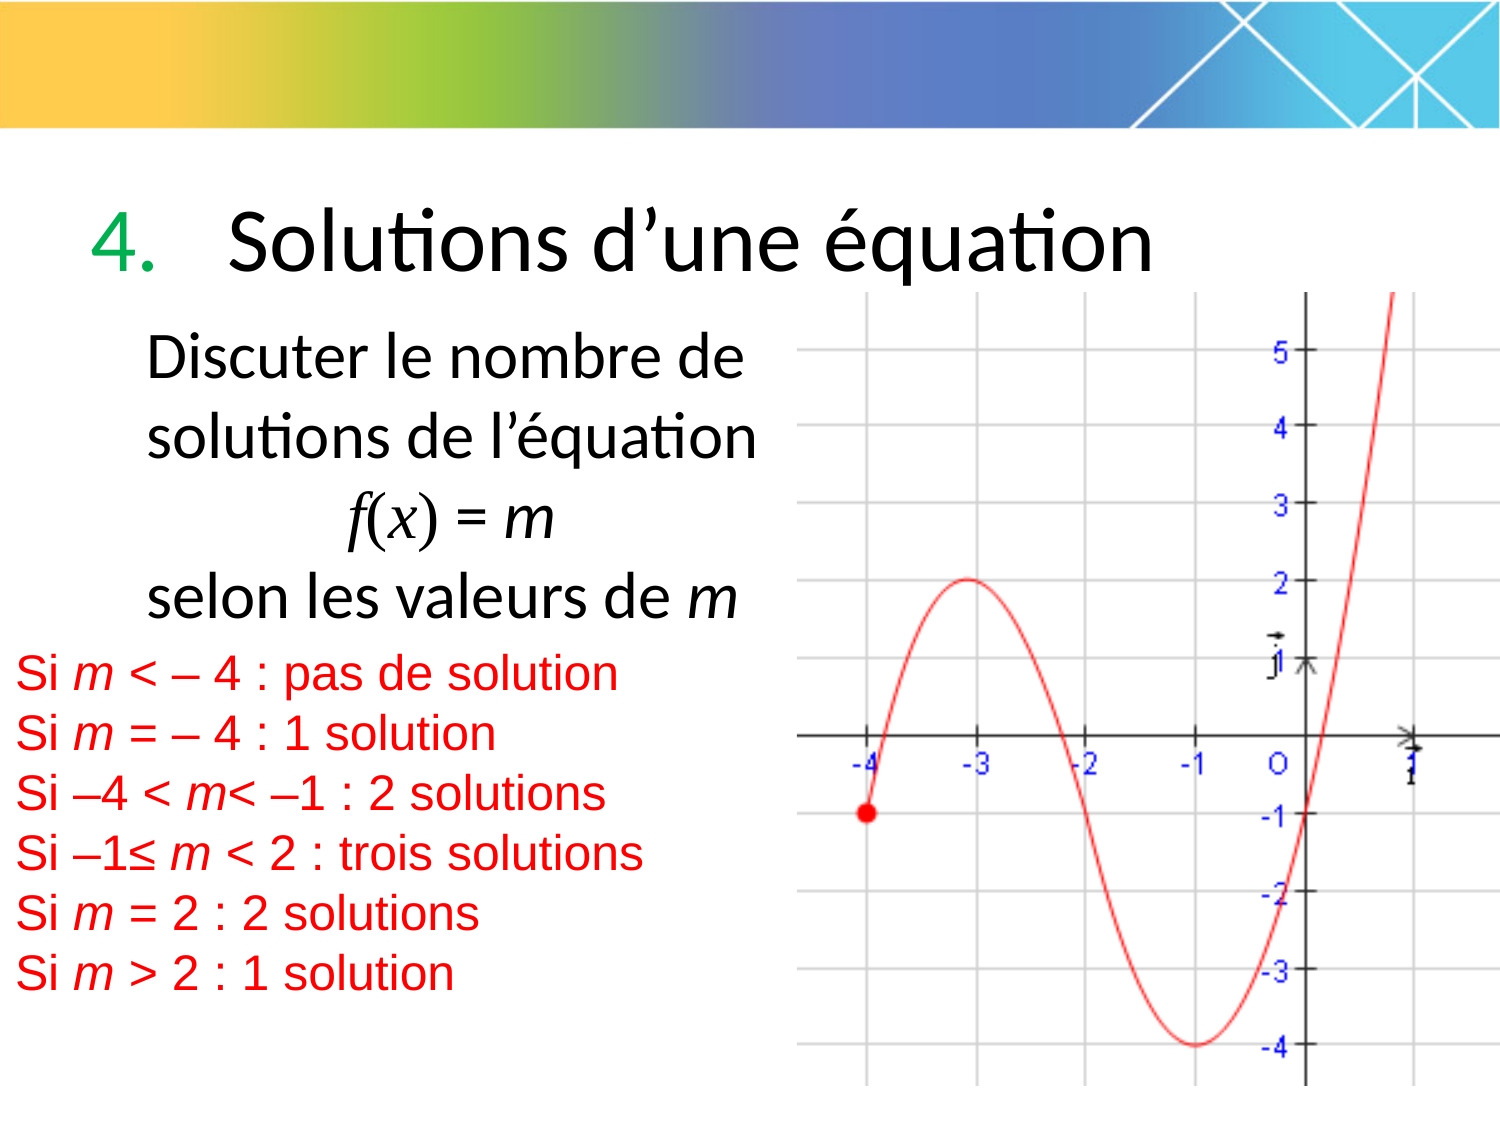

# Solutions d’une équation
Discuter le nombre de
solutions de l’équation
 f(x) = m
selon les valeurs de m
Si m < – 4 : pas de solution
Si m = – 4 : 1 solution
Si –4 < m< –1 : 2 solutions
Si –1≤ m < 2 : trois solutions
Si m = 2 : 2 solutions
Si m > 2 : 1 solution